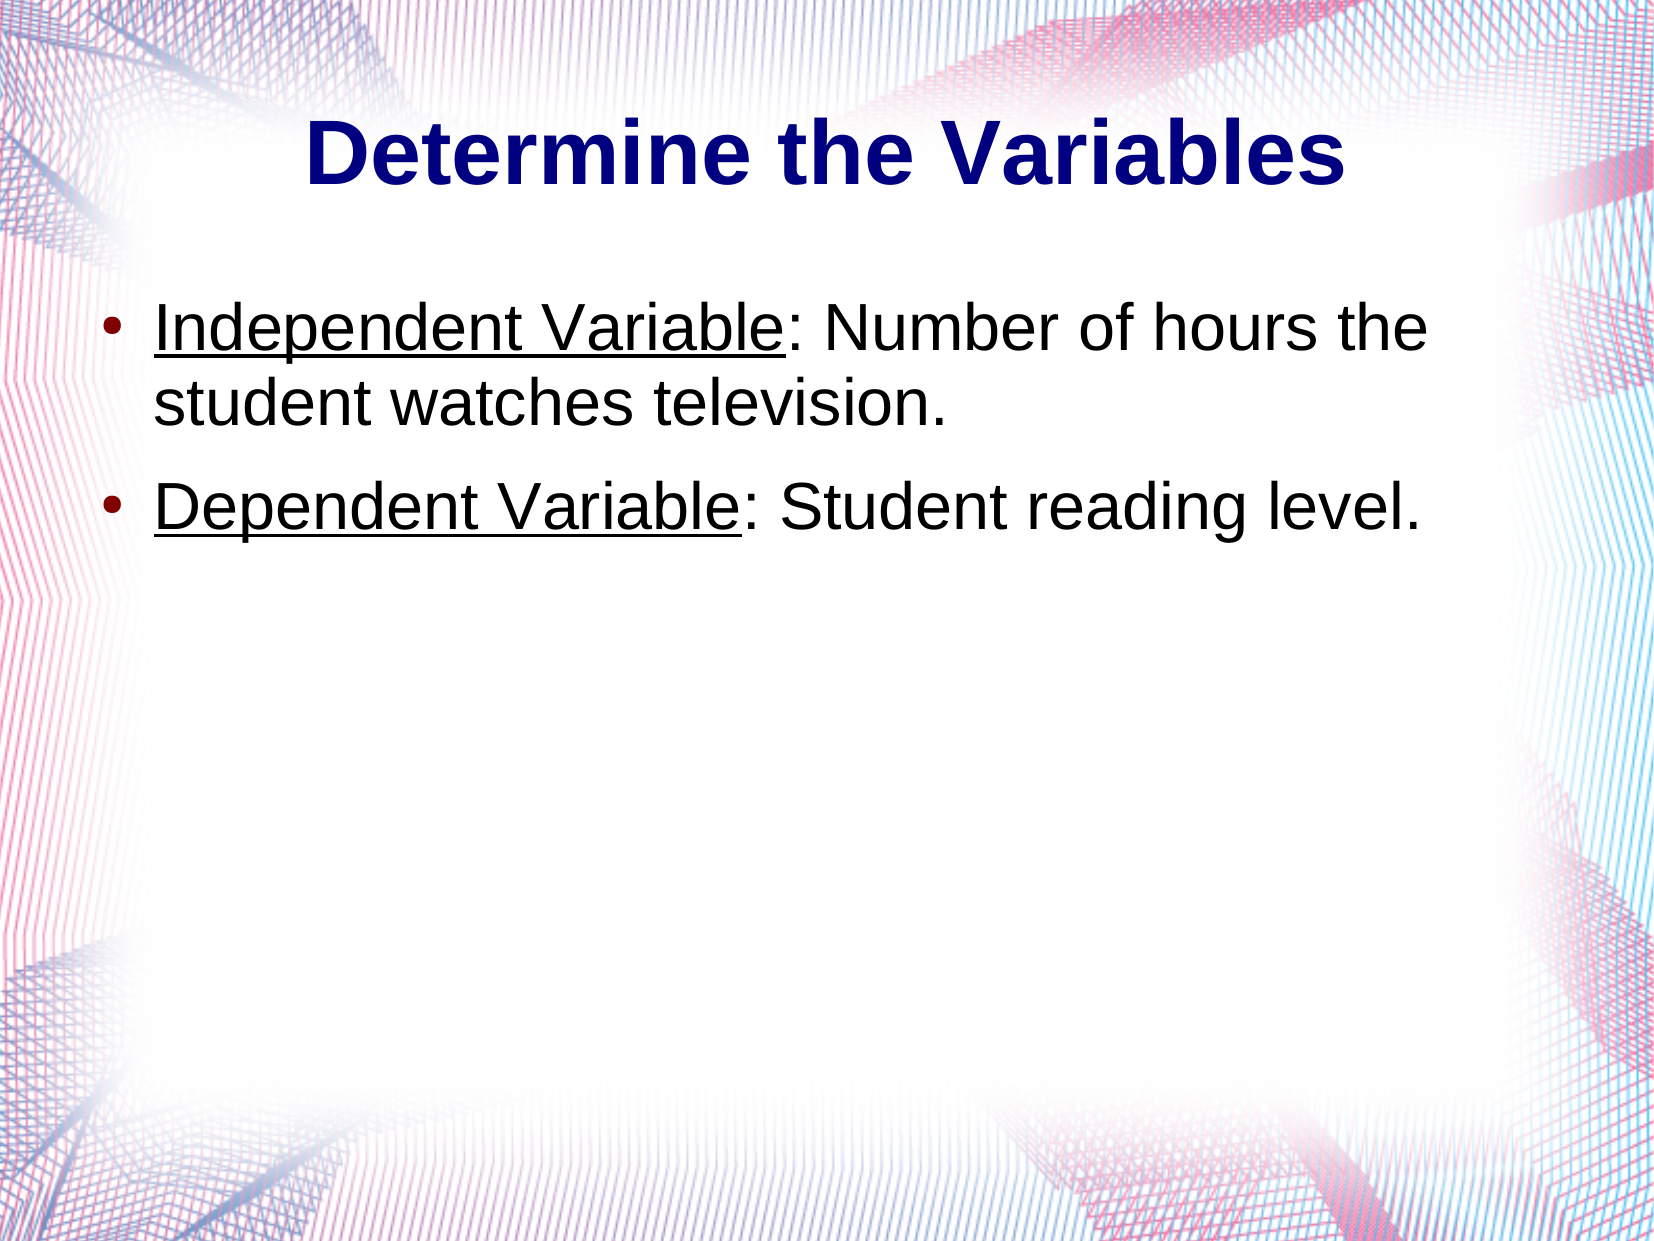

# Determine the Variables
Independent Variable: Number of hours the student watches television.
Dependent Variable: Student reading level.